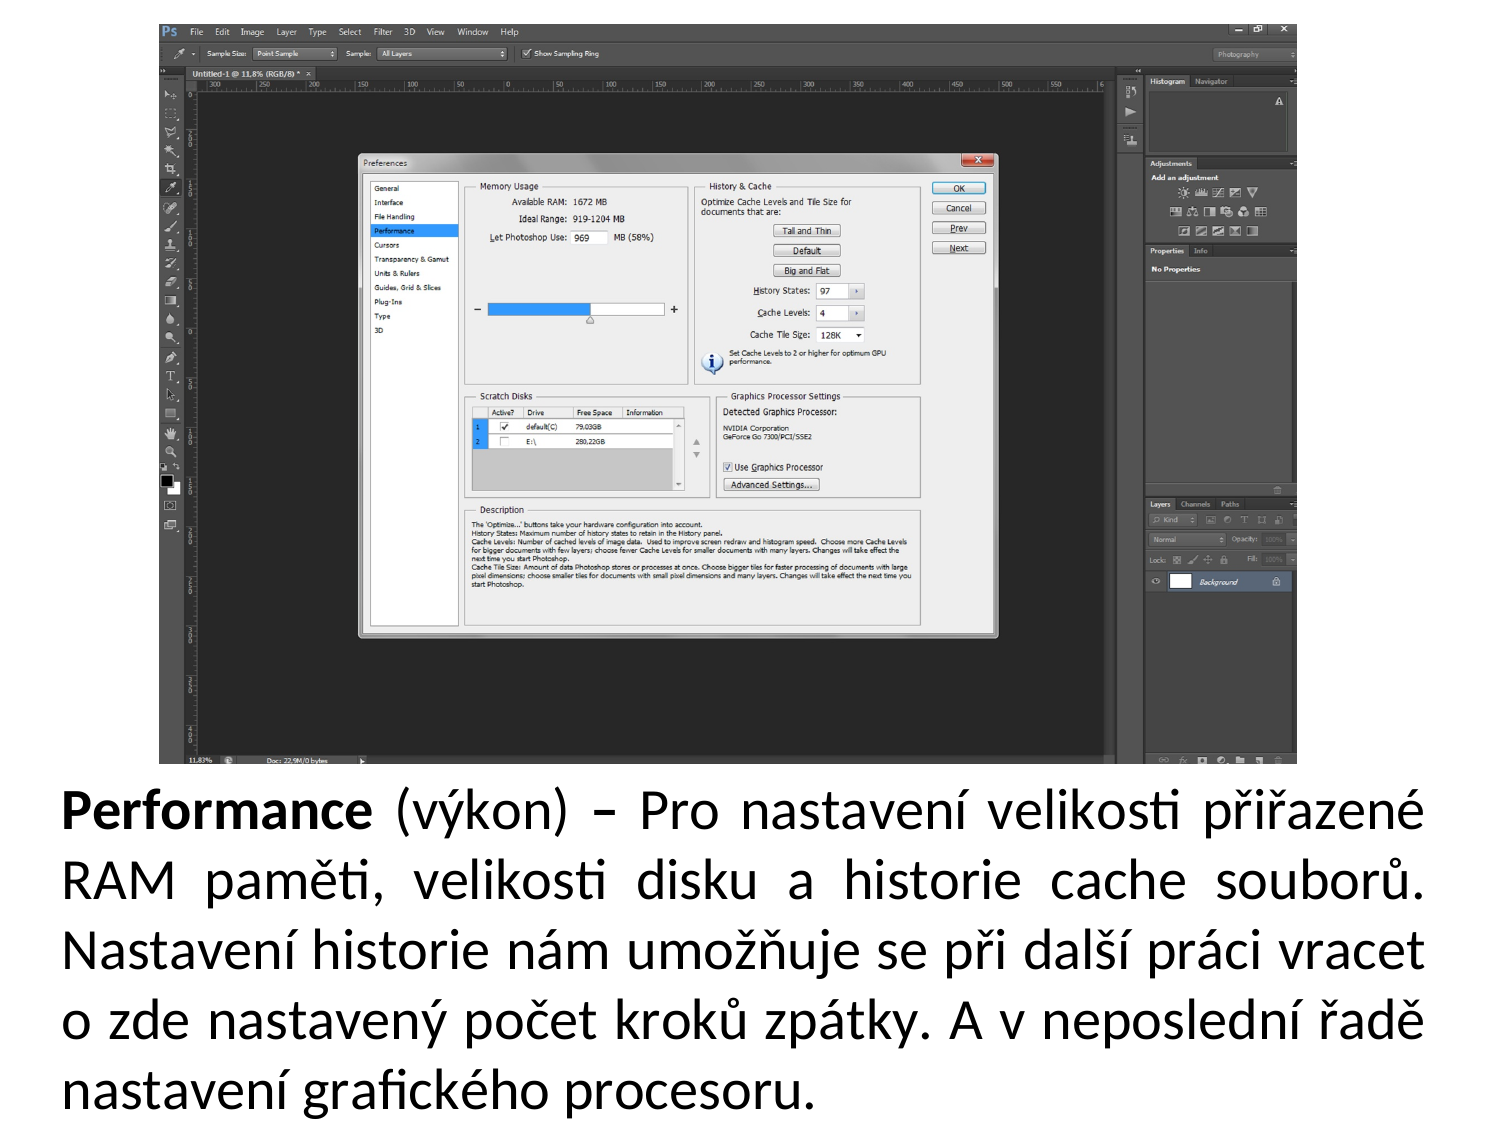

Performance (výkon) – Pro nastavení velikosti přiřazené RAM paměti, velikosti disku a historie cache souborů. Nastavení historie nám umožňuje se při další práci vracet o zde nastavený počet kroků zpátky. A v neposlední řadě nastavení grafického procesoru.